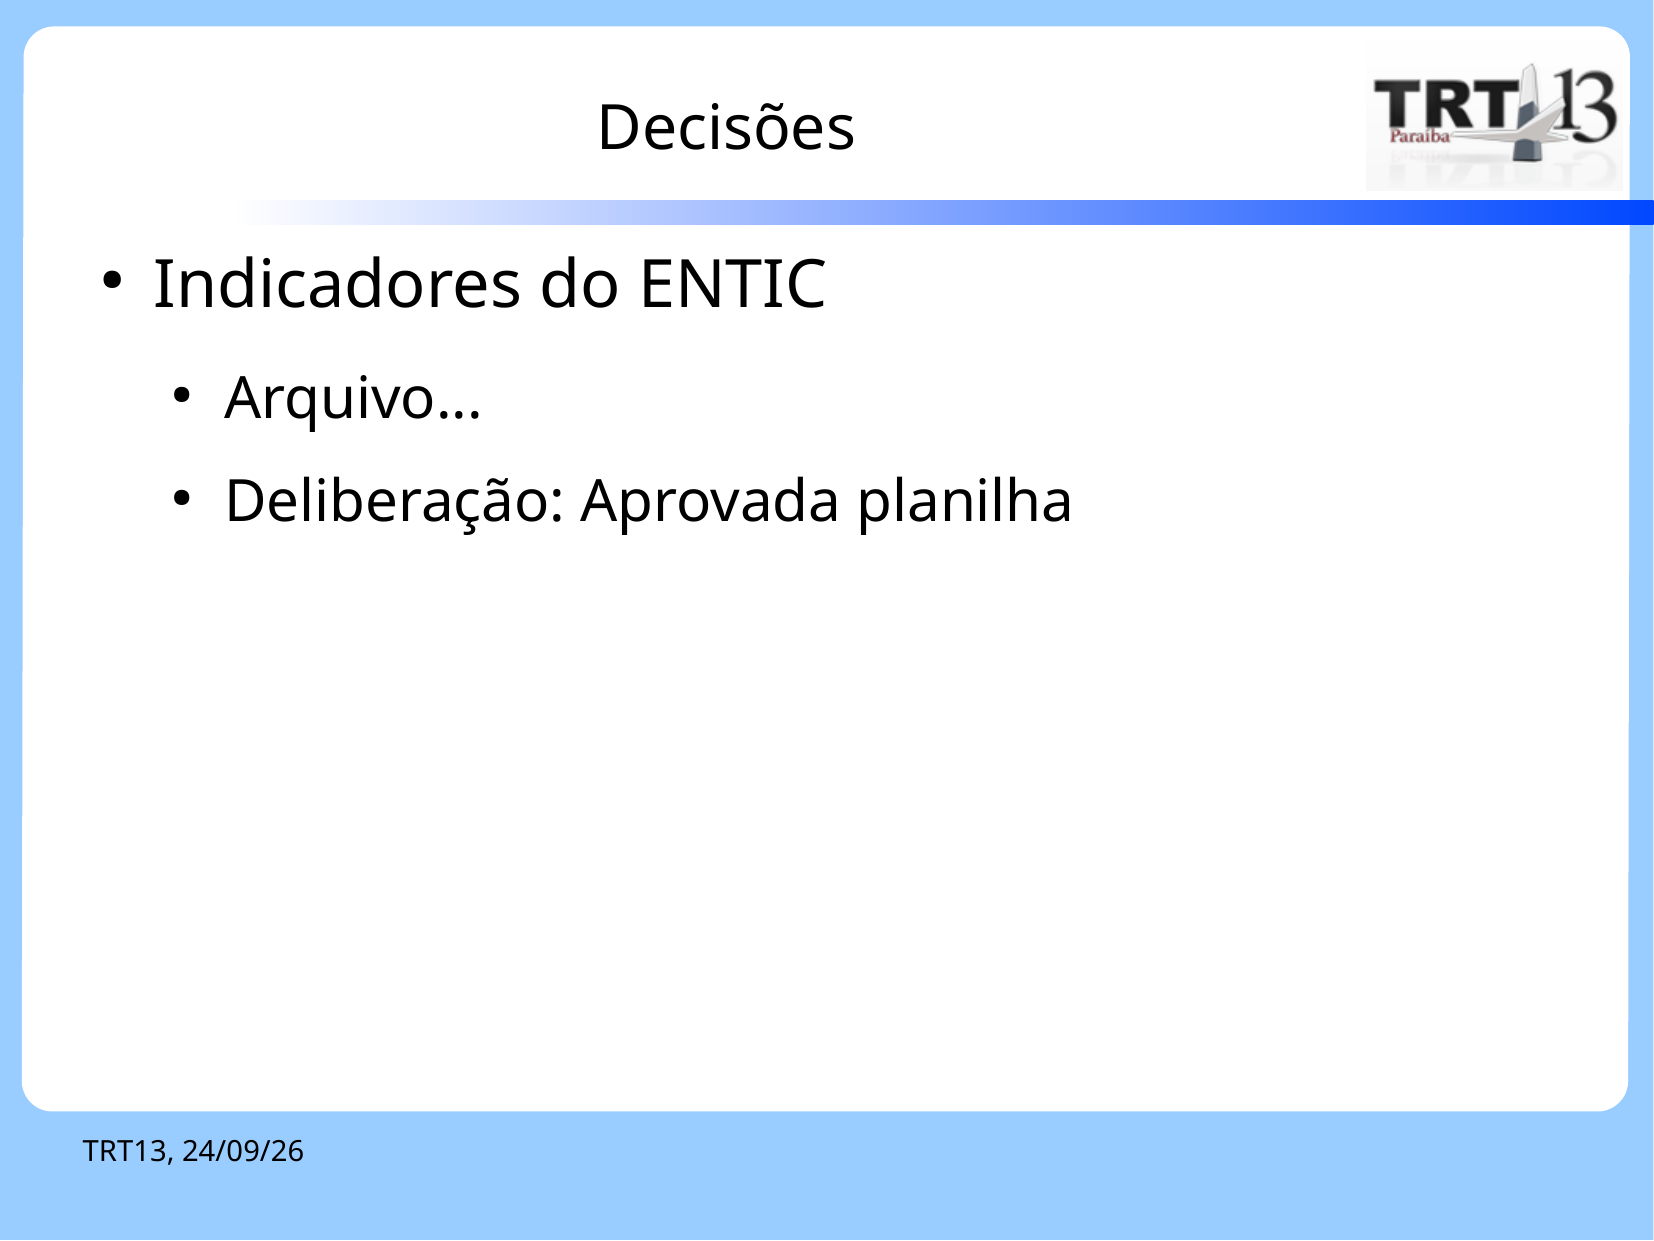

# Decisões
Indicadores do ENTIC
Arquivo...
Deliberação: Aprovada planilha